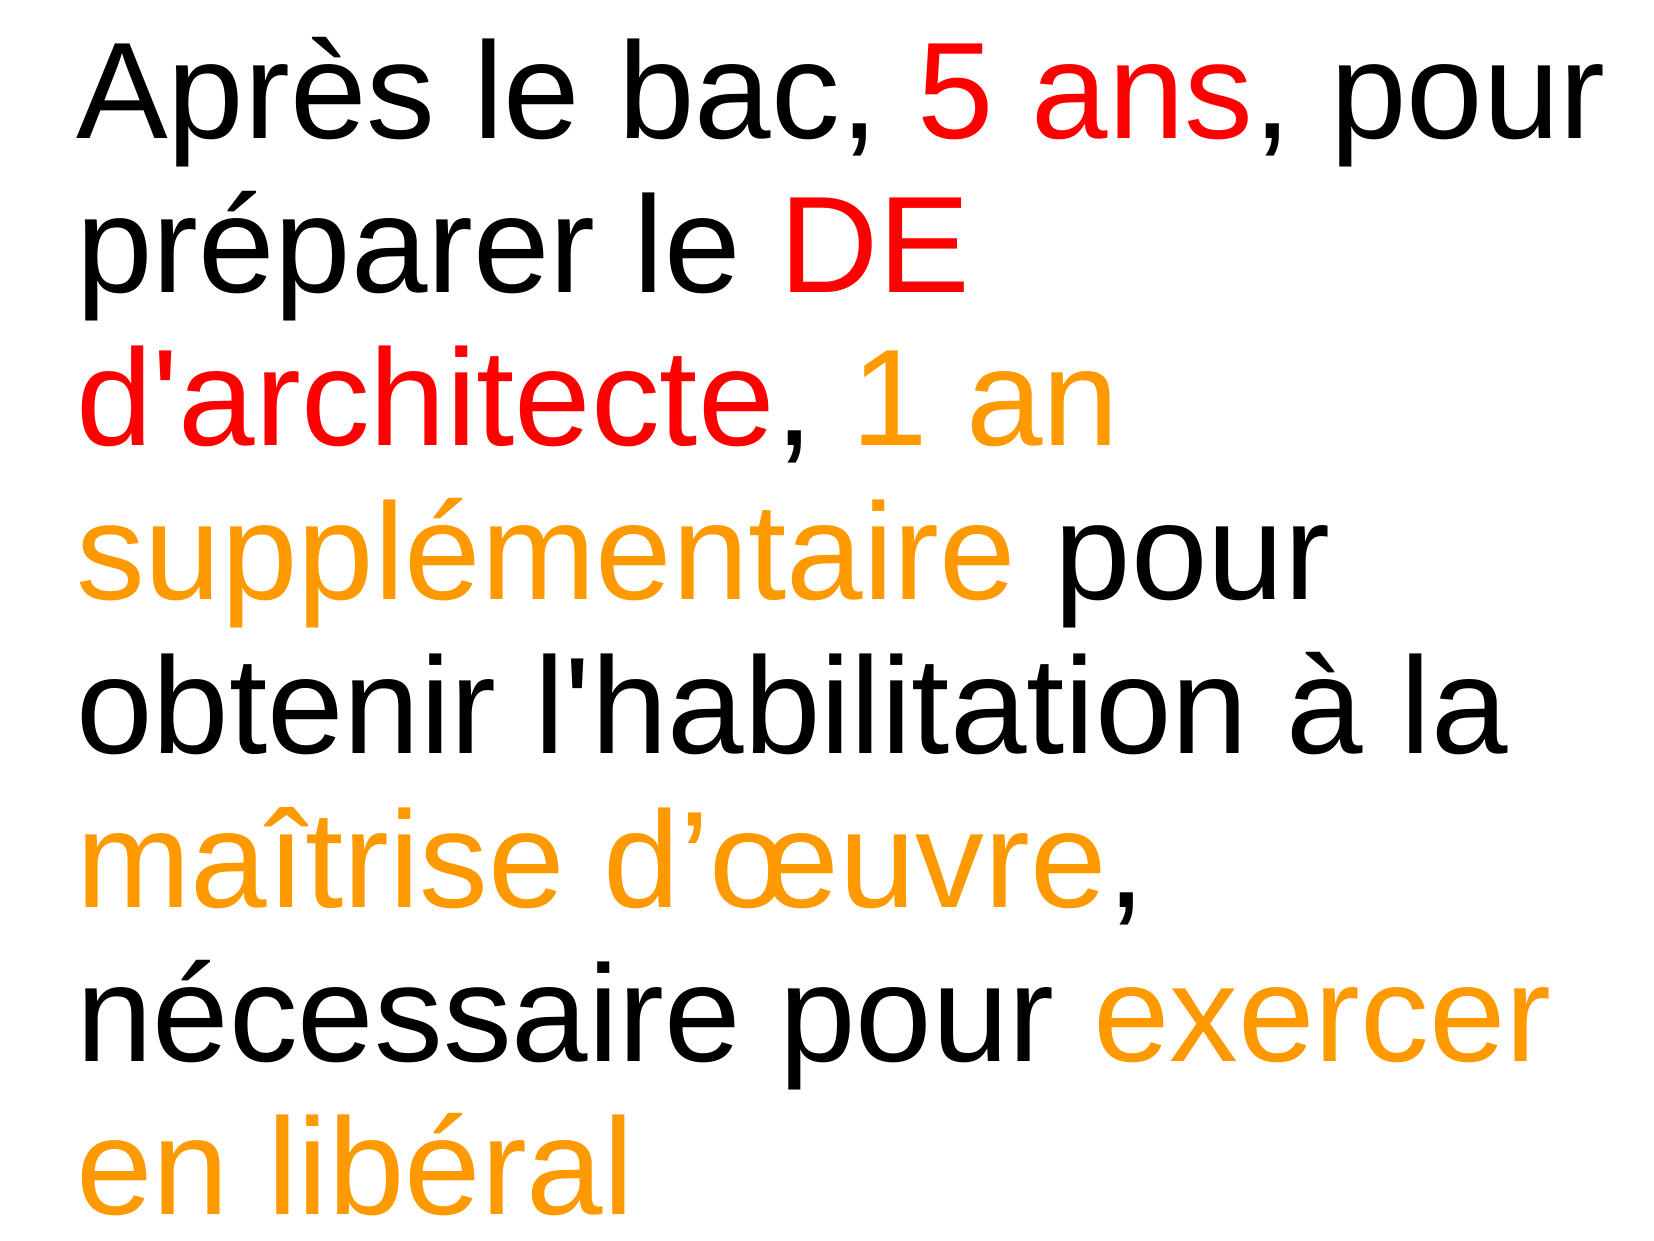

Après le bac, 5 ans, pour préparer le DE d'architecte, 1 an supplémentaire pour obtenir l'habilitation à la maîtrise d’œuvre, nécessaire pour exercer en libéral